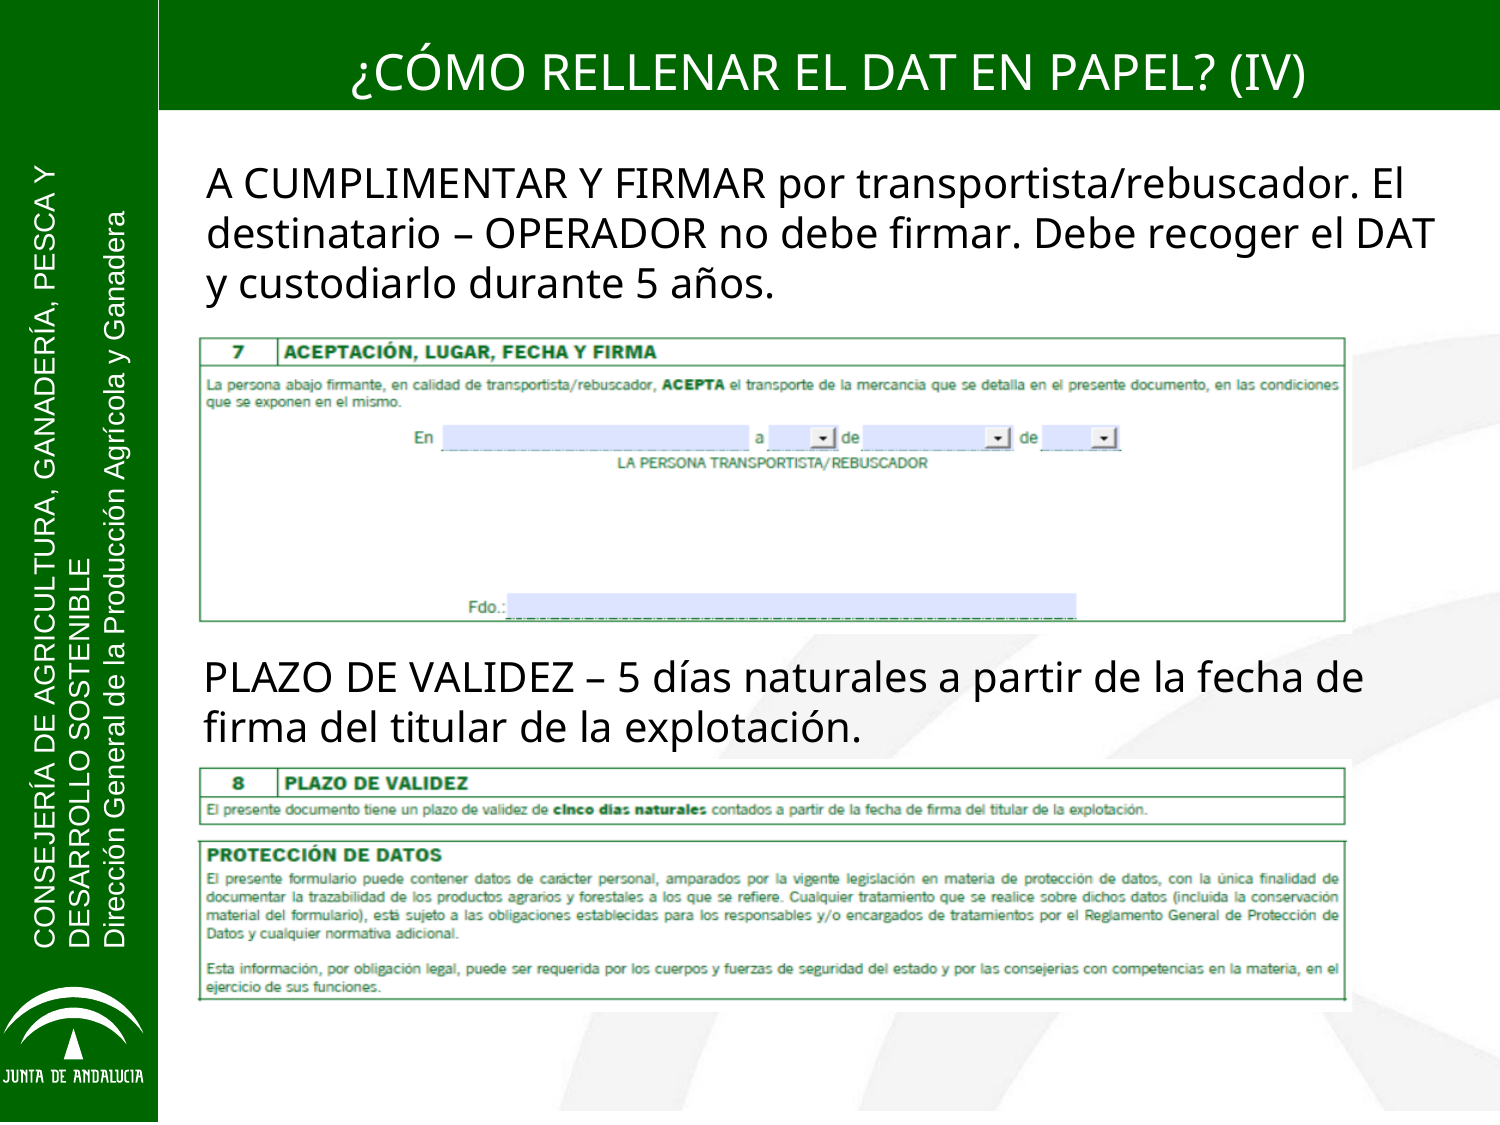

¿CÓMO RELLENAR EL DAT EN PAPEL? (IV)
A CUMPLIMENTAR Y FIRMAR por transportista/rebuscador. El destinatario – OPERADOR no debe firmar. Debe recoger el DAT y custodiarlo durante 5 años.
PLAZO DE VALIDEZ – 5 días naturales a partir de la fecha de firma del titular de la explotación.